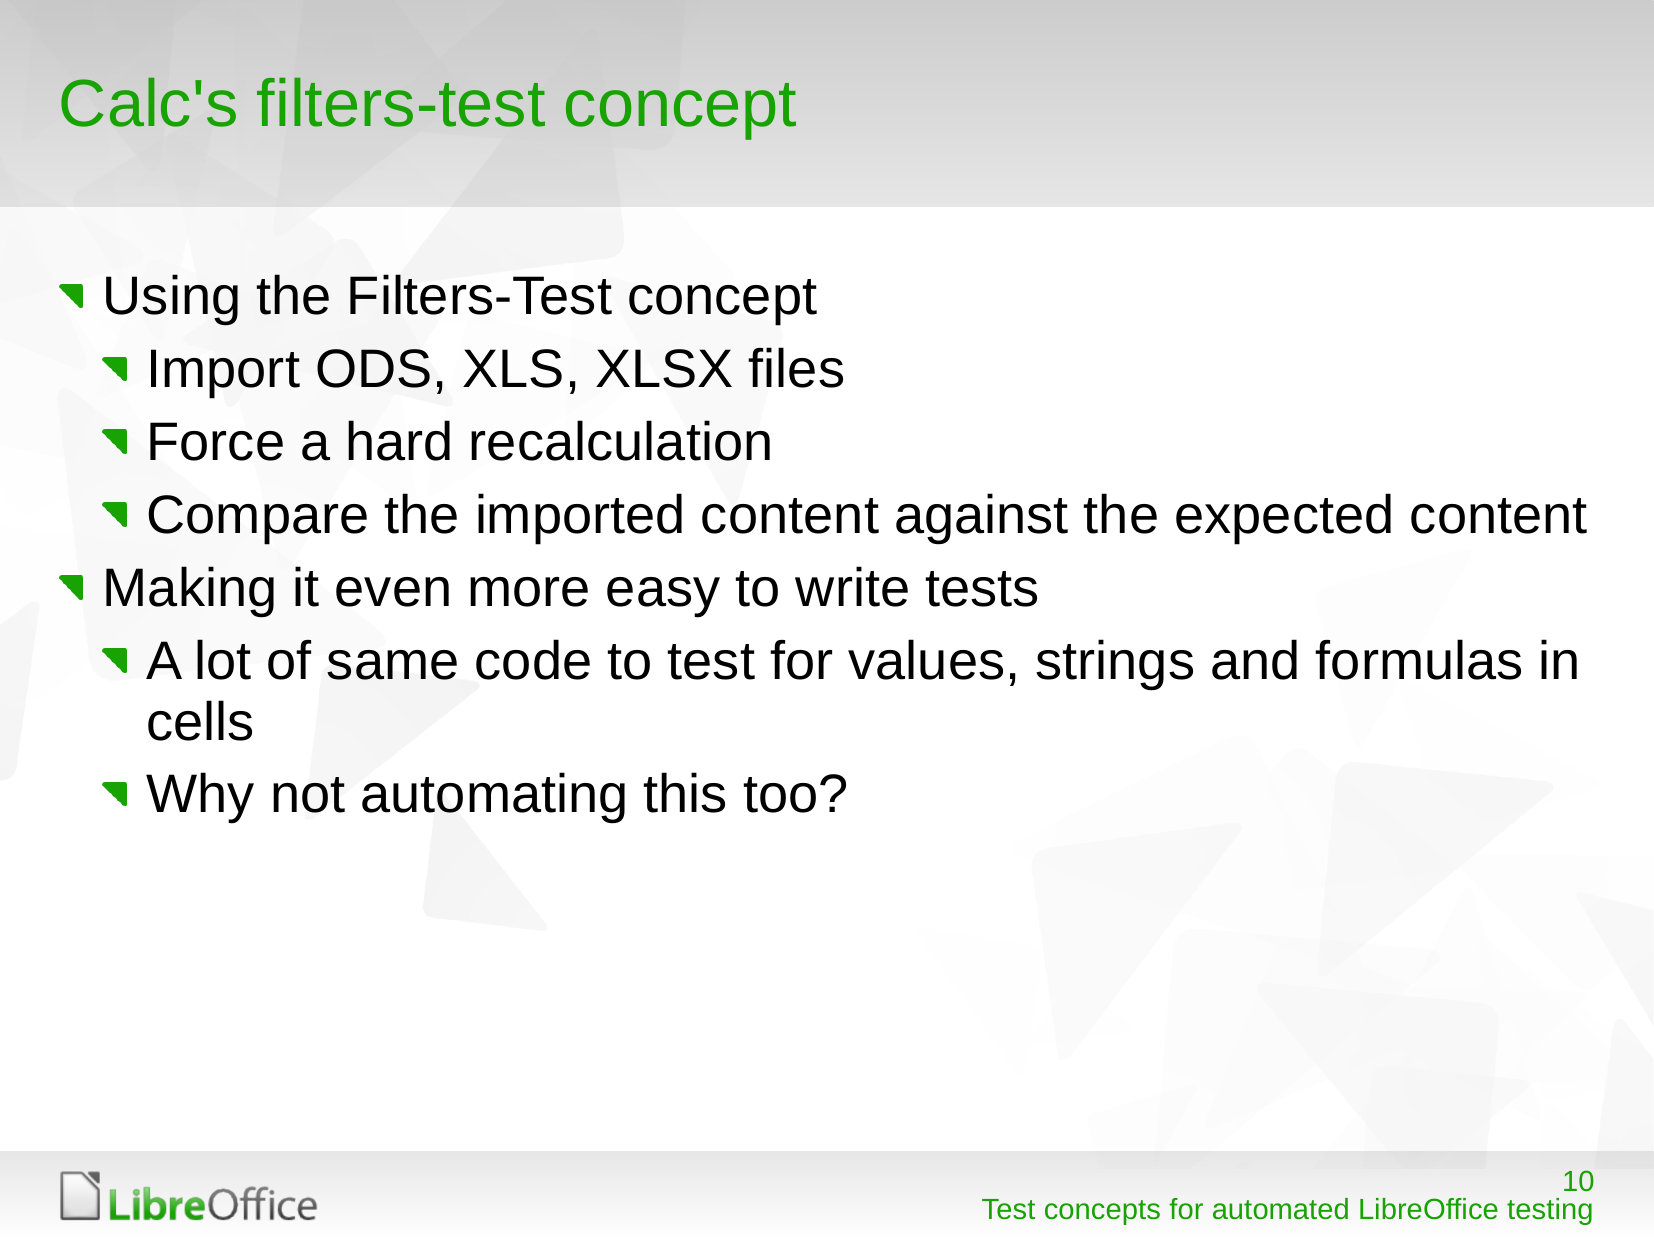

# Calc's filters-test concept
Using the Filters-Test concept
Import ODS, XLS, XLSX files
Force a hard recalculation
Compare the imported content against the expected content
Making it even more easy to write tests
A lot of same code to test for values, strings and formulas in cells
Why not automating this too?
10
Test concepts for automated LibreOffice testing